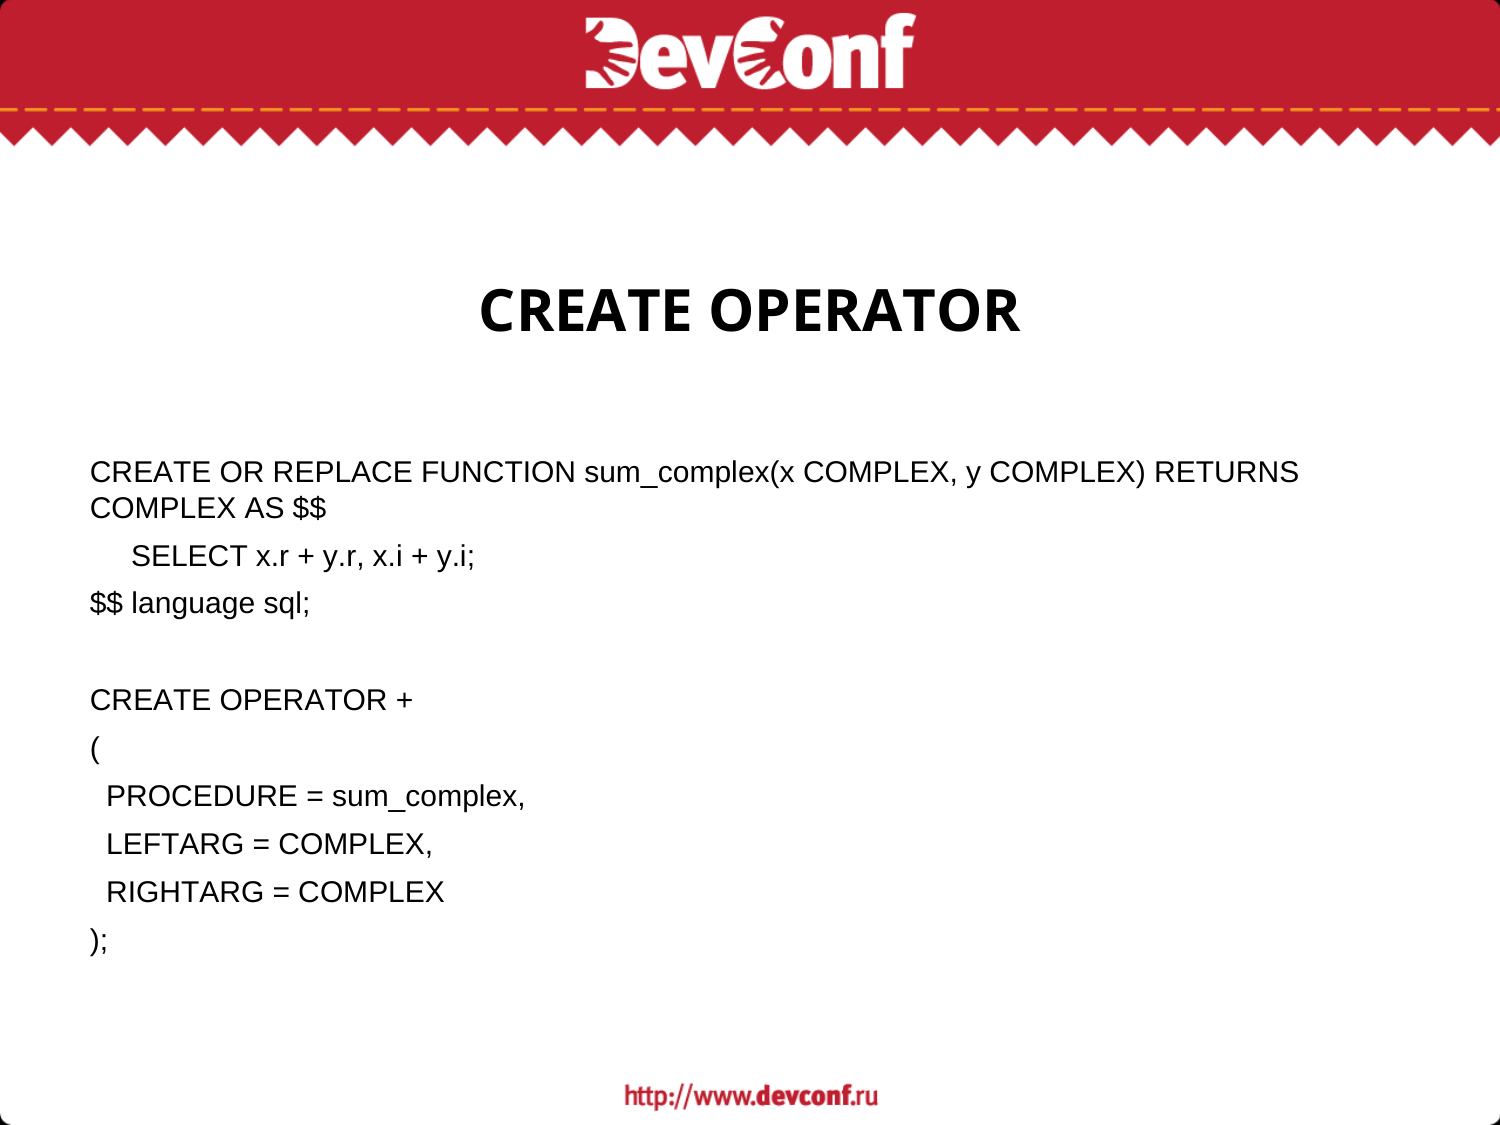

# CREATE OPERATOR
CREATE OR REPLACE FUNCTION sum_complex(x COMPLEX, y COMPLEX) RETURNS COMPLEX AS $$
 SELECT x.r + y.r, x.i + y.i;
$$ language sql;
CREATE OPERATOR +
(
 PROCEDURE = sum_complex,
 LEFTARG = COMPLEX,
 RIGHTARG = COMPLEX
);